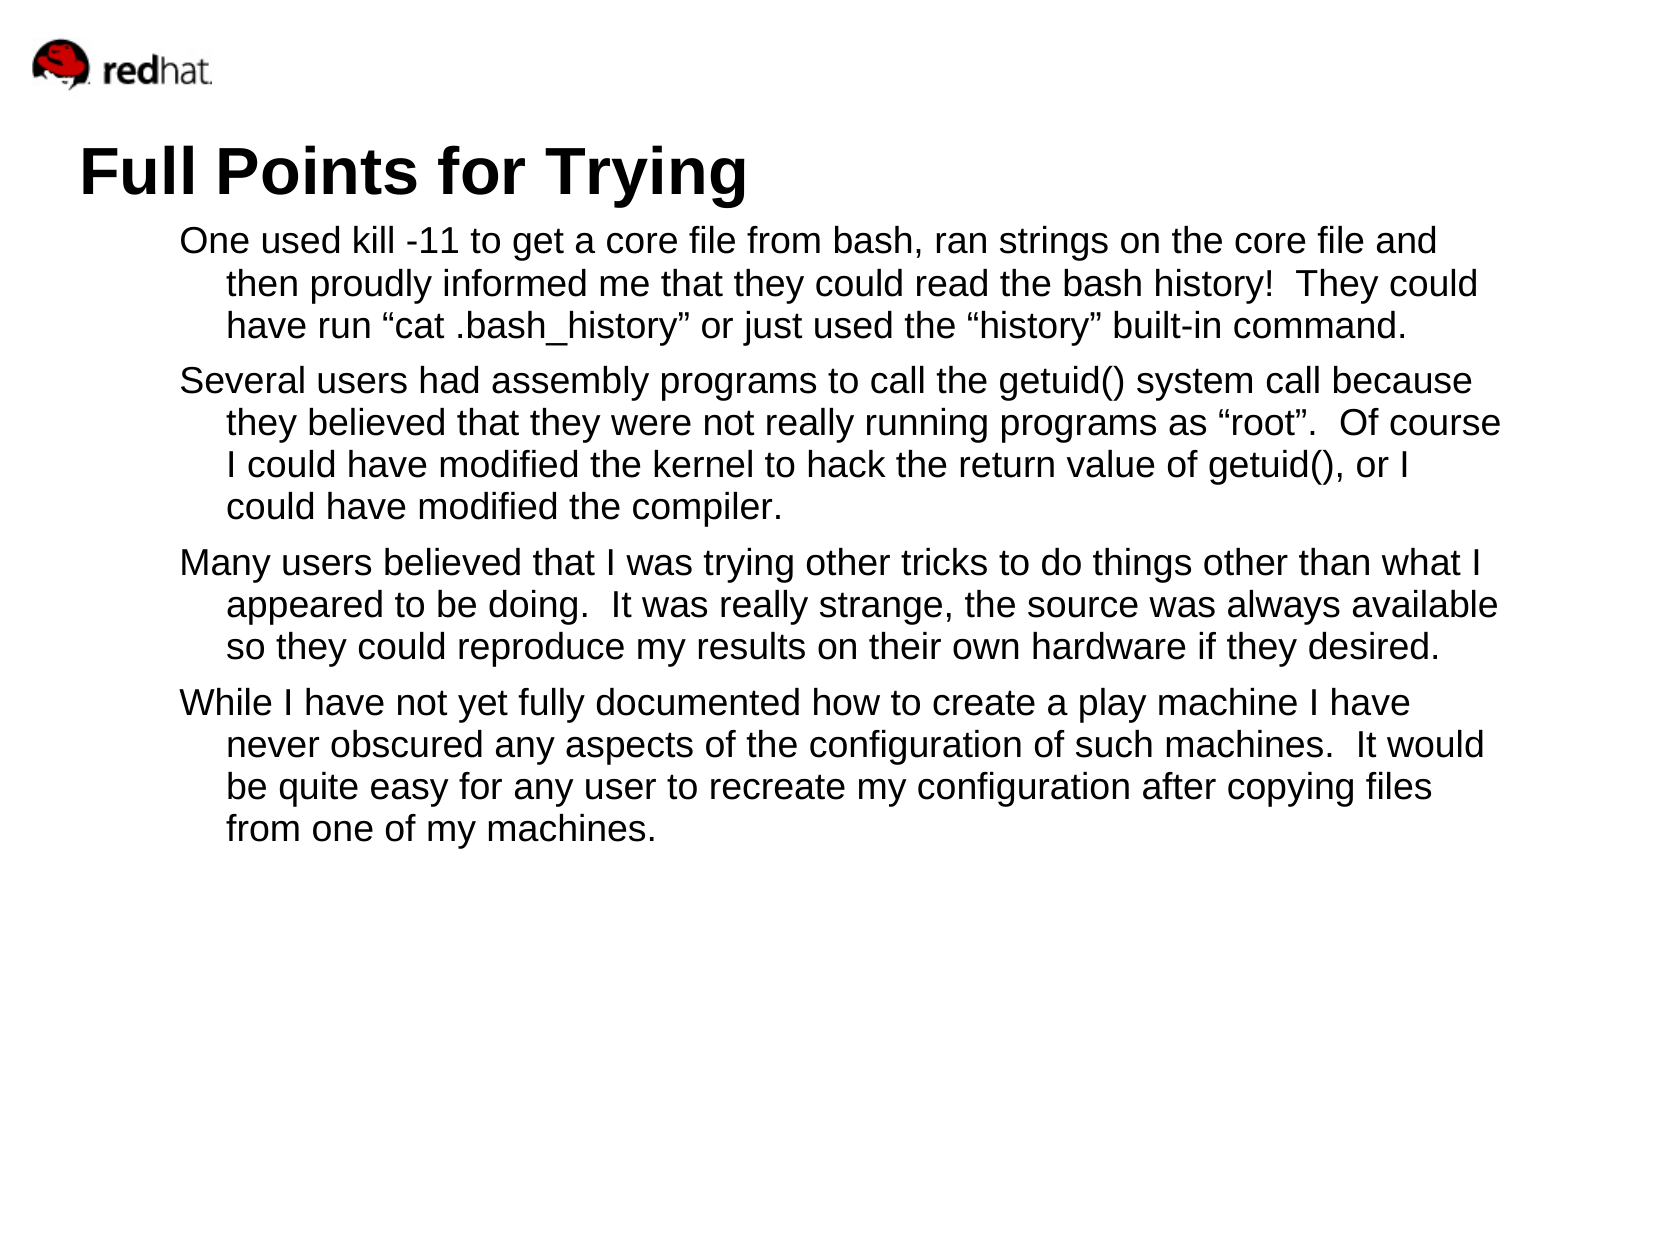

# Full Points for Trying
One used kill -11 to get a core file from bash, ran strings on the core file and then proudly informed me that they could read the bash history! They could have run “cat .bash_history” or just used the “history” built-in command.
Several users had assembly programs to call the getuid() system call because they believed that they were not really running programs as “root”. Of course I could have modified the kernel to hack the return value of getuid(), or I could have modified the compiler.
Many users believed that I was trying other tricks to do things other than what I appeared to be doing. It was really strange, the source was always available so they could reproduce my results on their own hardware if they desired.
While I have not yet fully documented how to create a play machine I have never obscured any aspects of the configuration of such machines. It would be quite easy for any user to recreate my configuration after copying files from one of my machines.